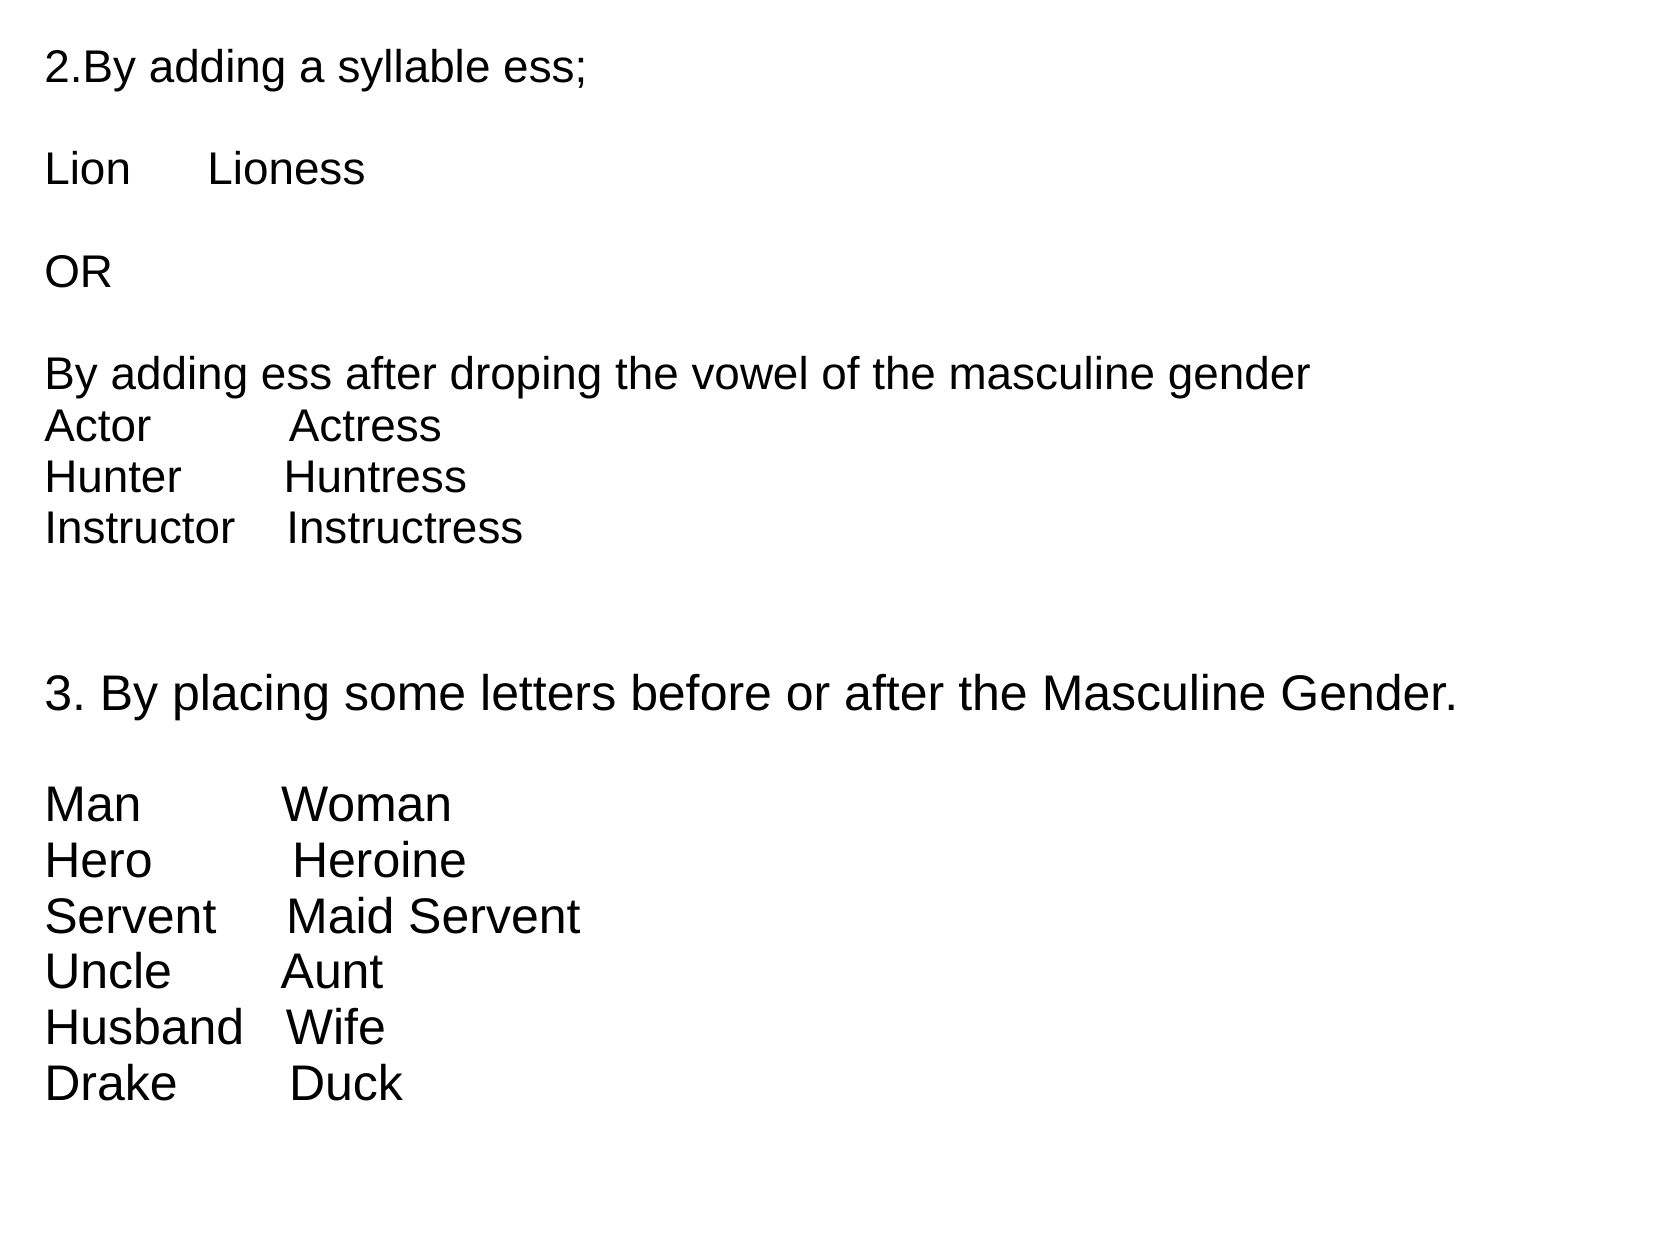

2.By adding a syllable ess;
Lion Lioness
OR
By adding ess after droping the vowel of the masculine gender
Actor Actress
Hunter Huntress
Instructor Instructress
3. By placing some letters before or after the Masculine Gender.
Man Woman
Hero Heroine
Servent Maid Servent
Uncle Aunt
Husband Wife
Drake Duck